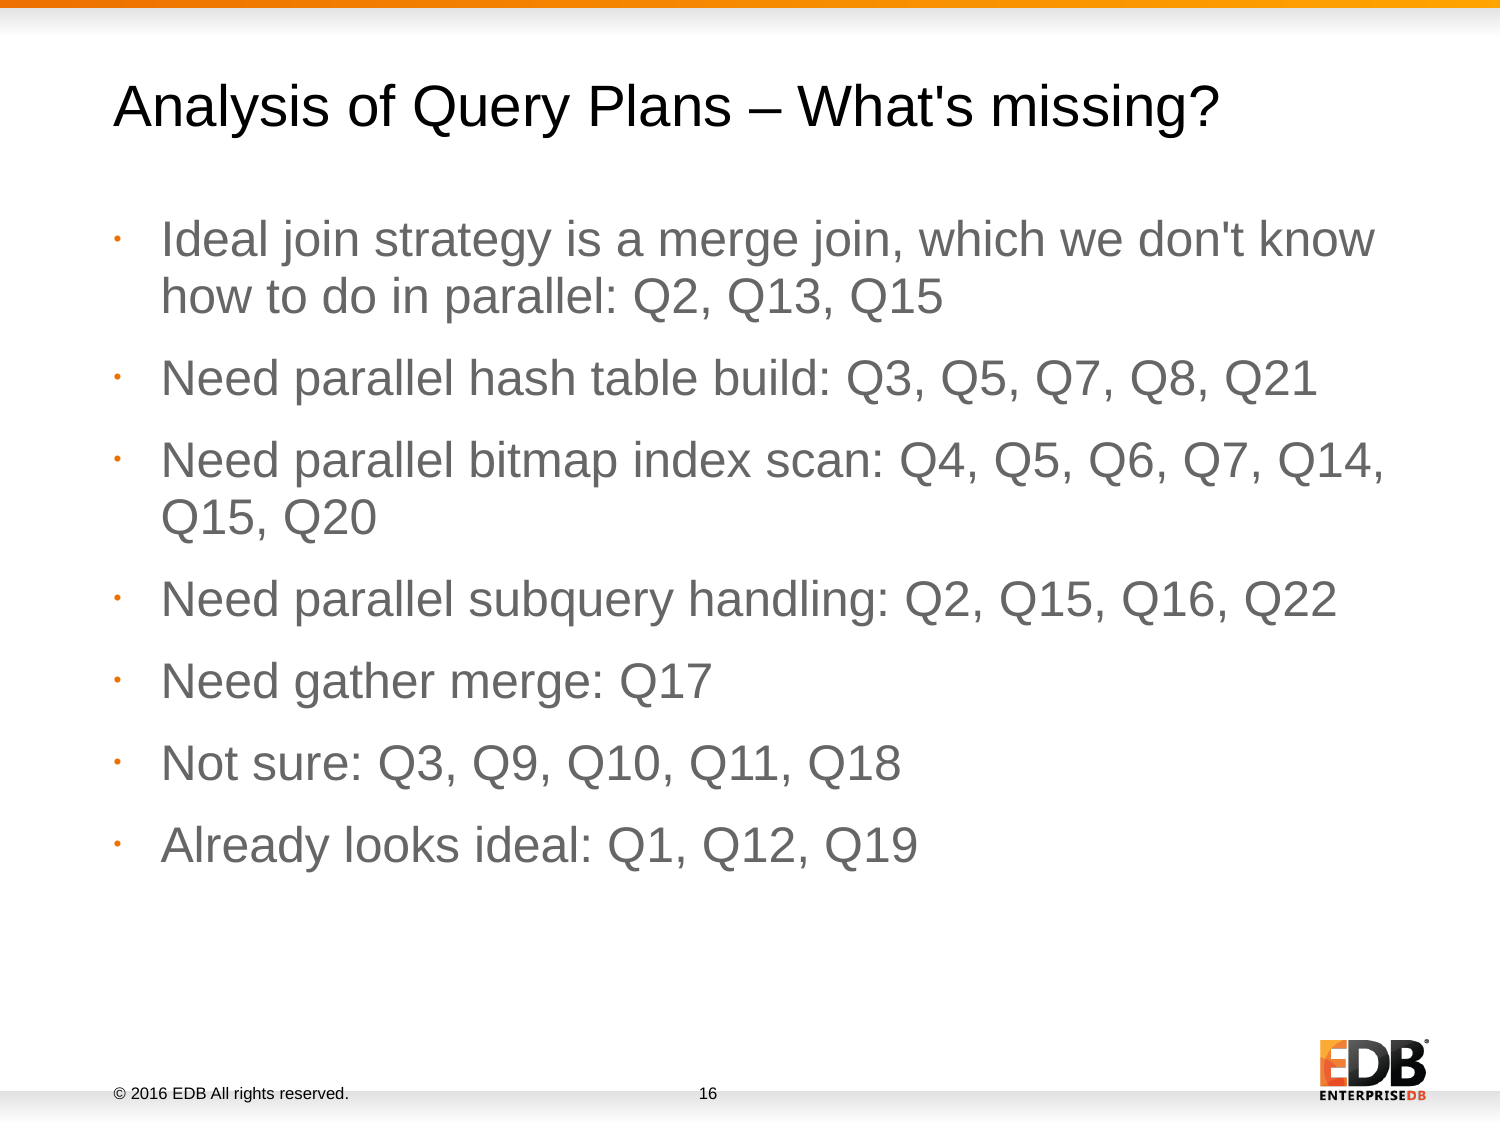

Analysis of Query Plans – What's missing?
# Ideal join strategy is a merge join, which we don't know how to do in parallel: Q2, Q13, Q15
Need parallel hash table build: Q3, Q5, Q7, Q8, Q21
Need parallel bitmap index scan: Q4, Q5, Q6, Q7, Q14, Q15, Q20
Need parallel subquery handling: Q2, Q15, Q16, Q22
Need gather merge: Q17
Not sure: Q3, Q9, Q10, Q11, Q18
Already looks ideal: Q1, Q12, Q19